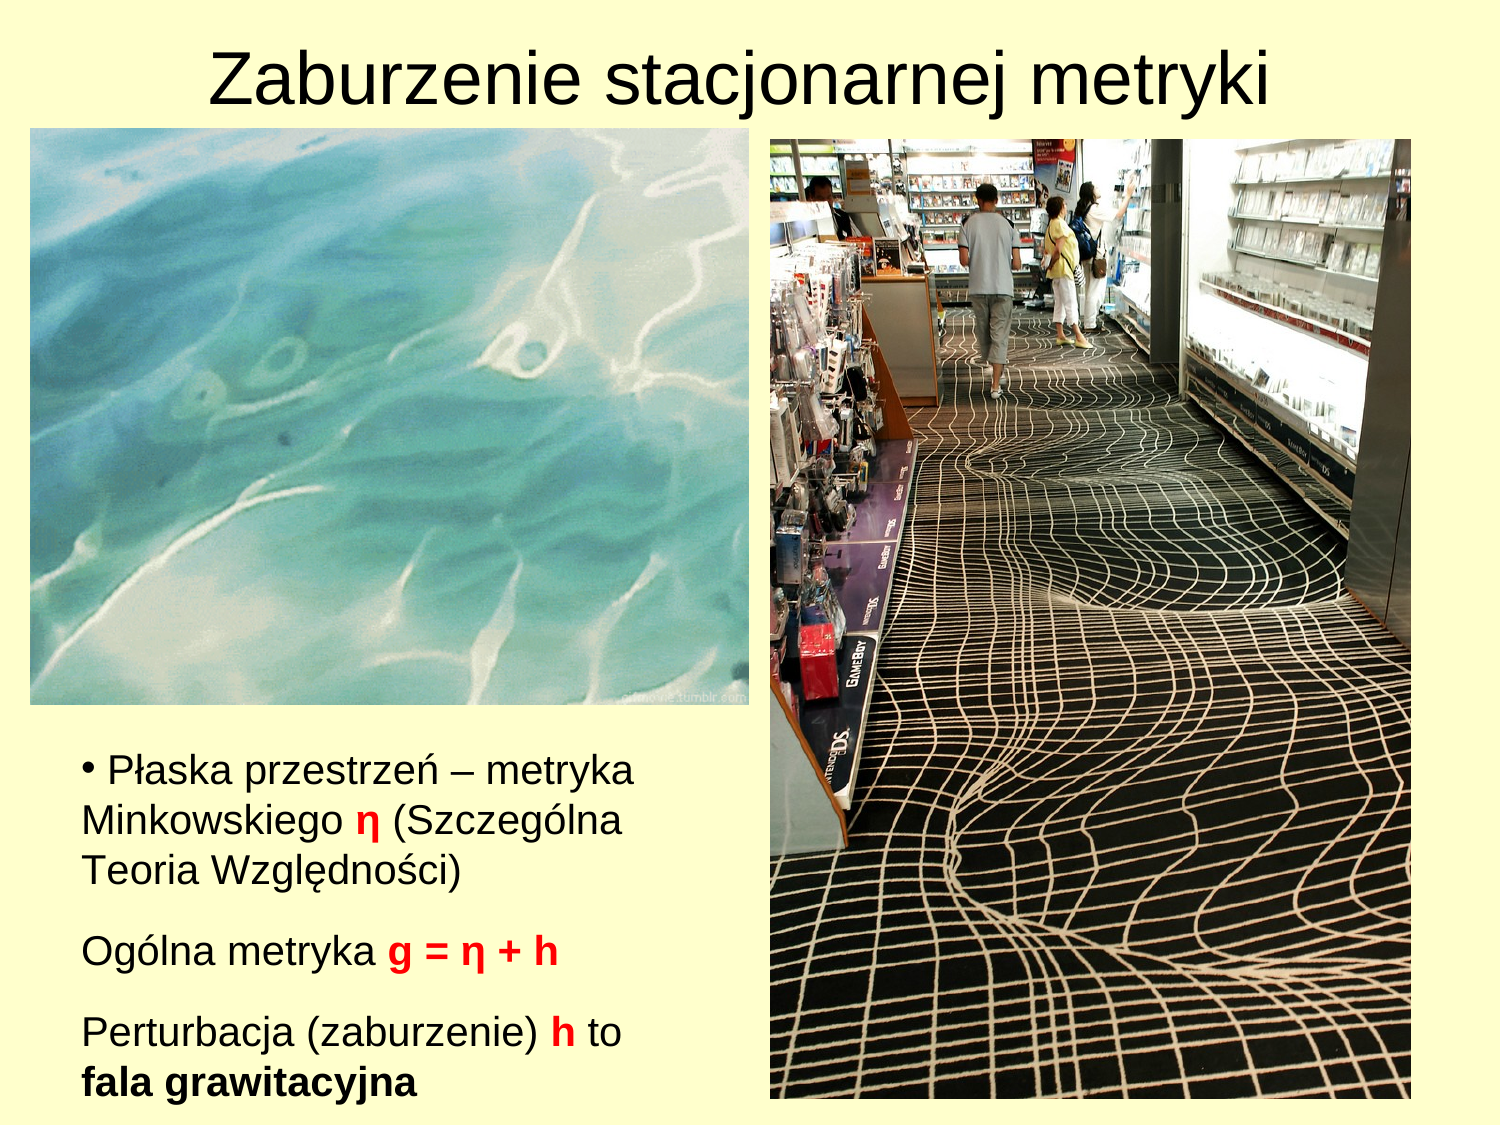

Zaburzenie stacjonarnej metryki
 Płaska przestrzeń – metryka Minkowskiego η (Szczególna Teoria Względności)
Ogólna metryka g = η + h
Perturbacja (zaburzenie) h to fala grawitacyjna